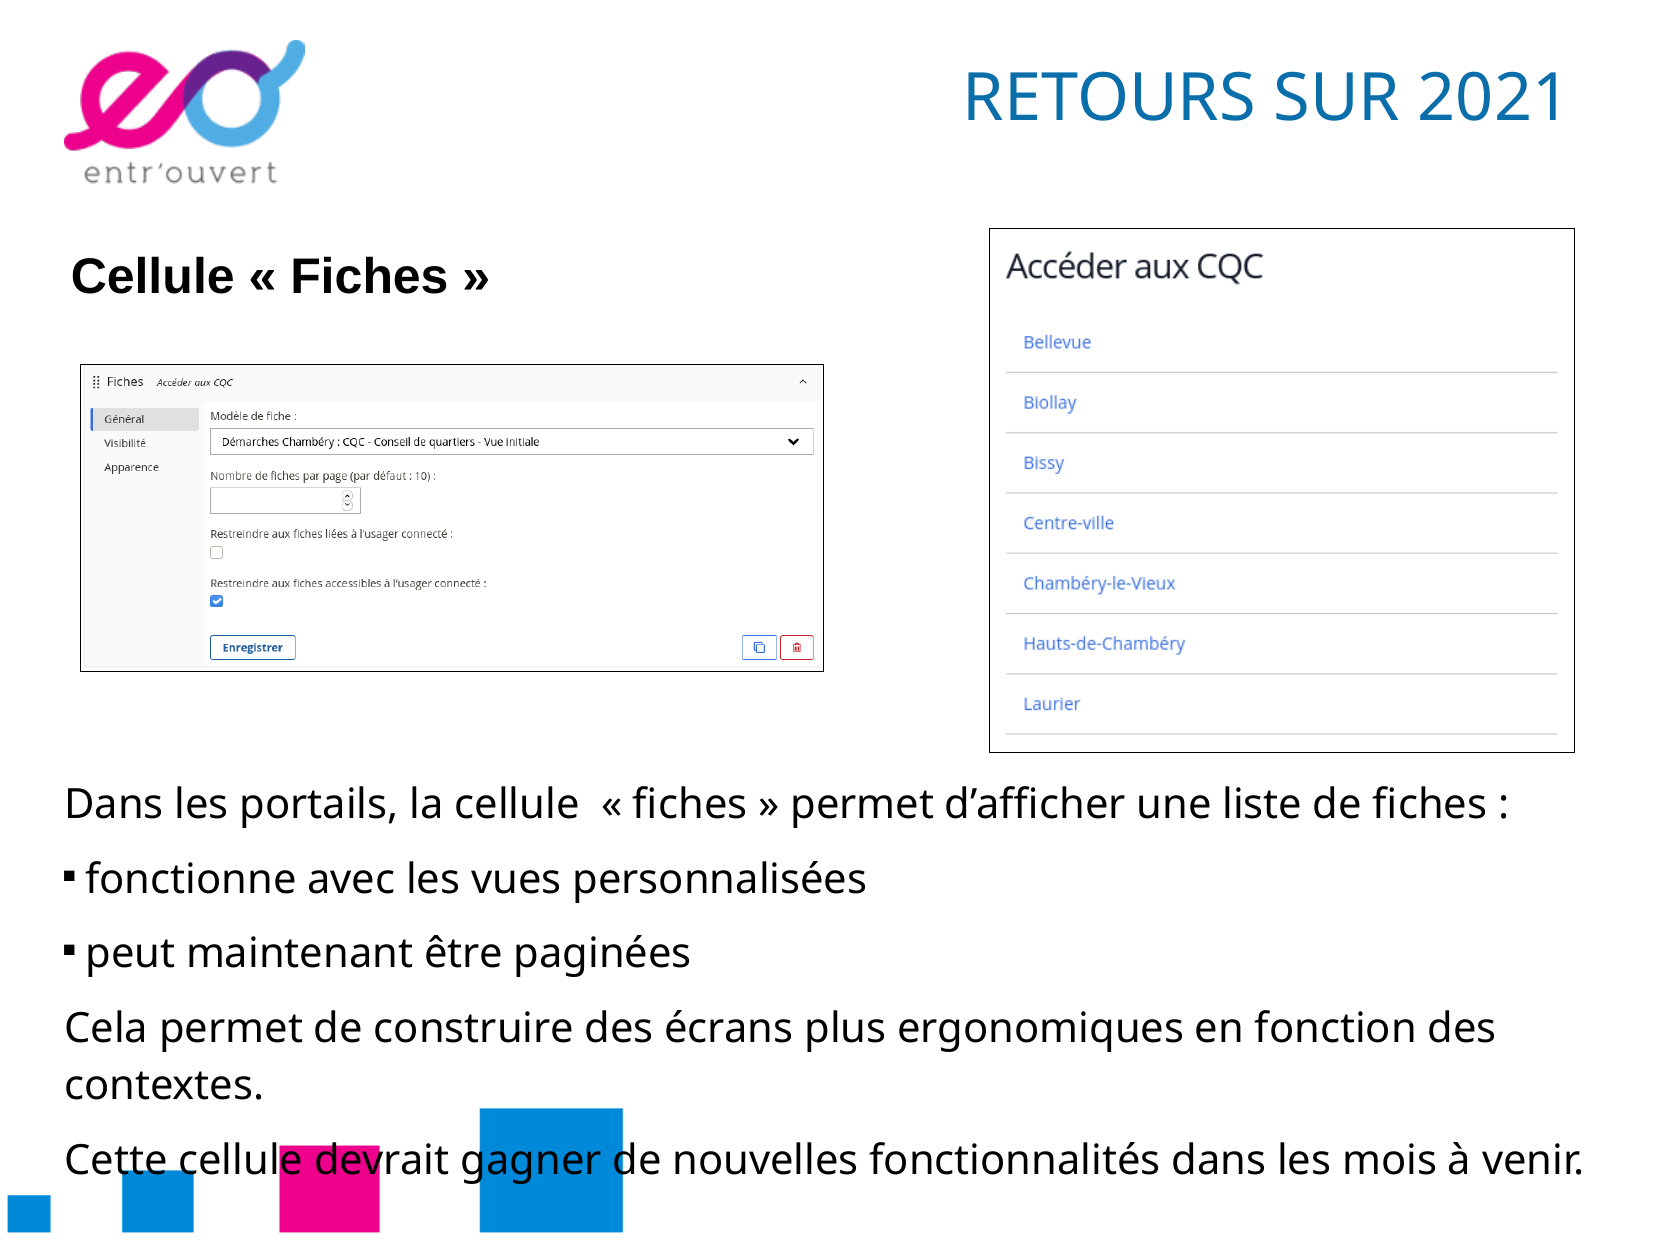

# retours sur 2021
Cellule « Fiches »
Dans les portails, la cellule « fiches » permet d’afficher une liste de fiches :
 fonctionne avec les vues personnalisées
 peut maintenant être paginées
Cela permet de construire des écrans plus ergonomiques en fonction des contextes.
Cette cellule devrait gagner de nouvelles fonctionnalités dans les mois à venir.